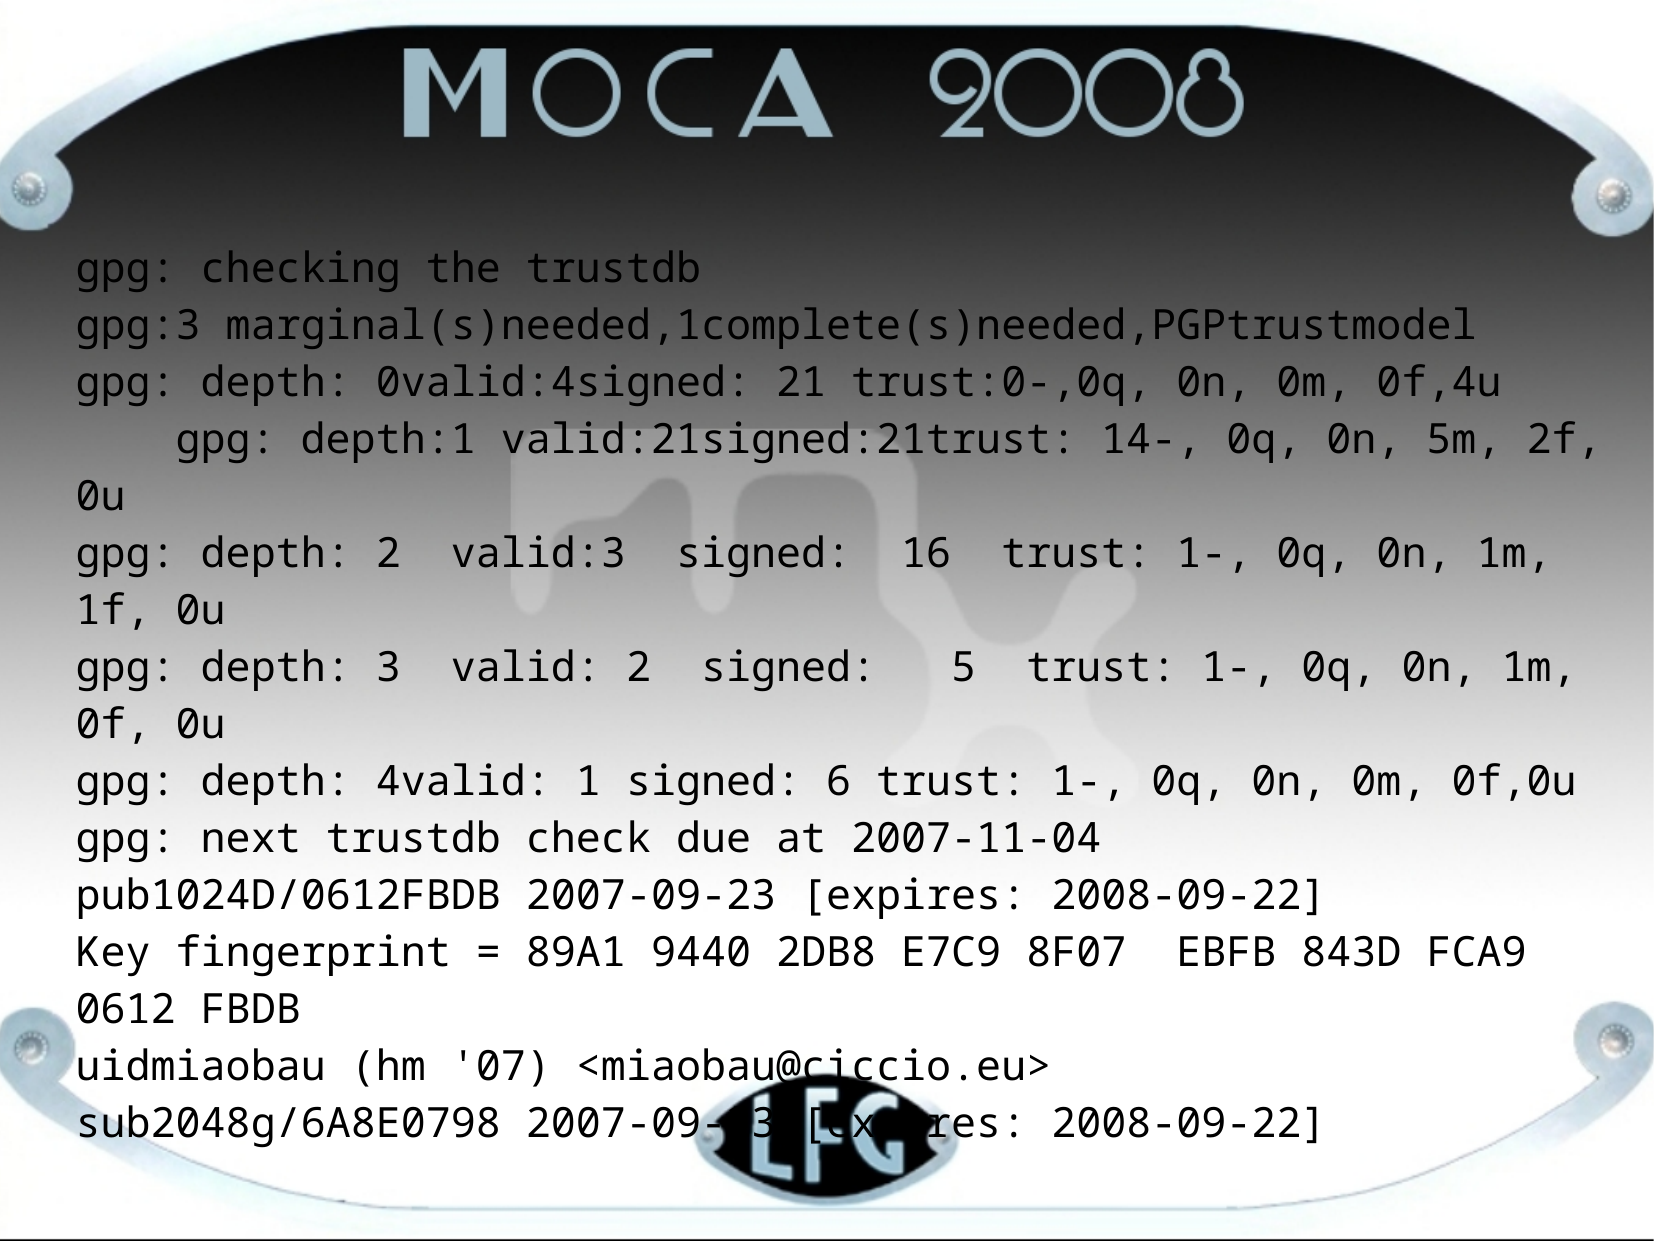

gpg: checking the trustdb
gpg:3 marginal(s)needed,1complete(s)needed,PGPtrustmodel
gpg: depth: 0valid:4signed: 21 trust:0-,0q, 0n, 0m, 0f,4u
 gpg: depth:1 valid:21signed:21trust: 14-, 0q, 0n, 5m, 2f, 0u
gpg: depth: 2 valid:3 signed: 16 trust: 1-, 0q, 0n, 1m, 1f, 0u
gpg: depth: 3 valid: 2 signed: 5 trust: 1-, 0q, 0n, 1m, 0f, 0u
gpg: depth: 4valid: 1 signed: 6 trust: 1-, 0q, 0n, 0m, 0f,0u
gpg: next trustdb check due at 2007-11-04
pub1024D/0612FBDB 2007-09-23 [expires: 2008-09-22]
Key fingerprint = 89A1 9440 2DB8 E7C9 8F07 EBFB 843D FCA9 0612 FBDB
uidmiaobau (hm '07) <miaobau@ciccio.eu>
sub2048g/6A8E0798 2007-09-23 [expires: 2008-09-22]